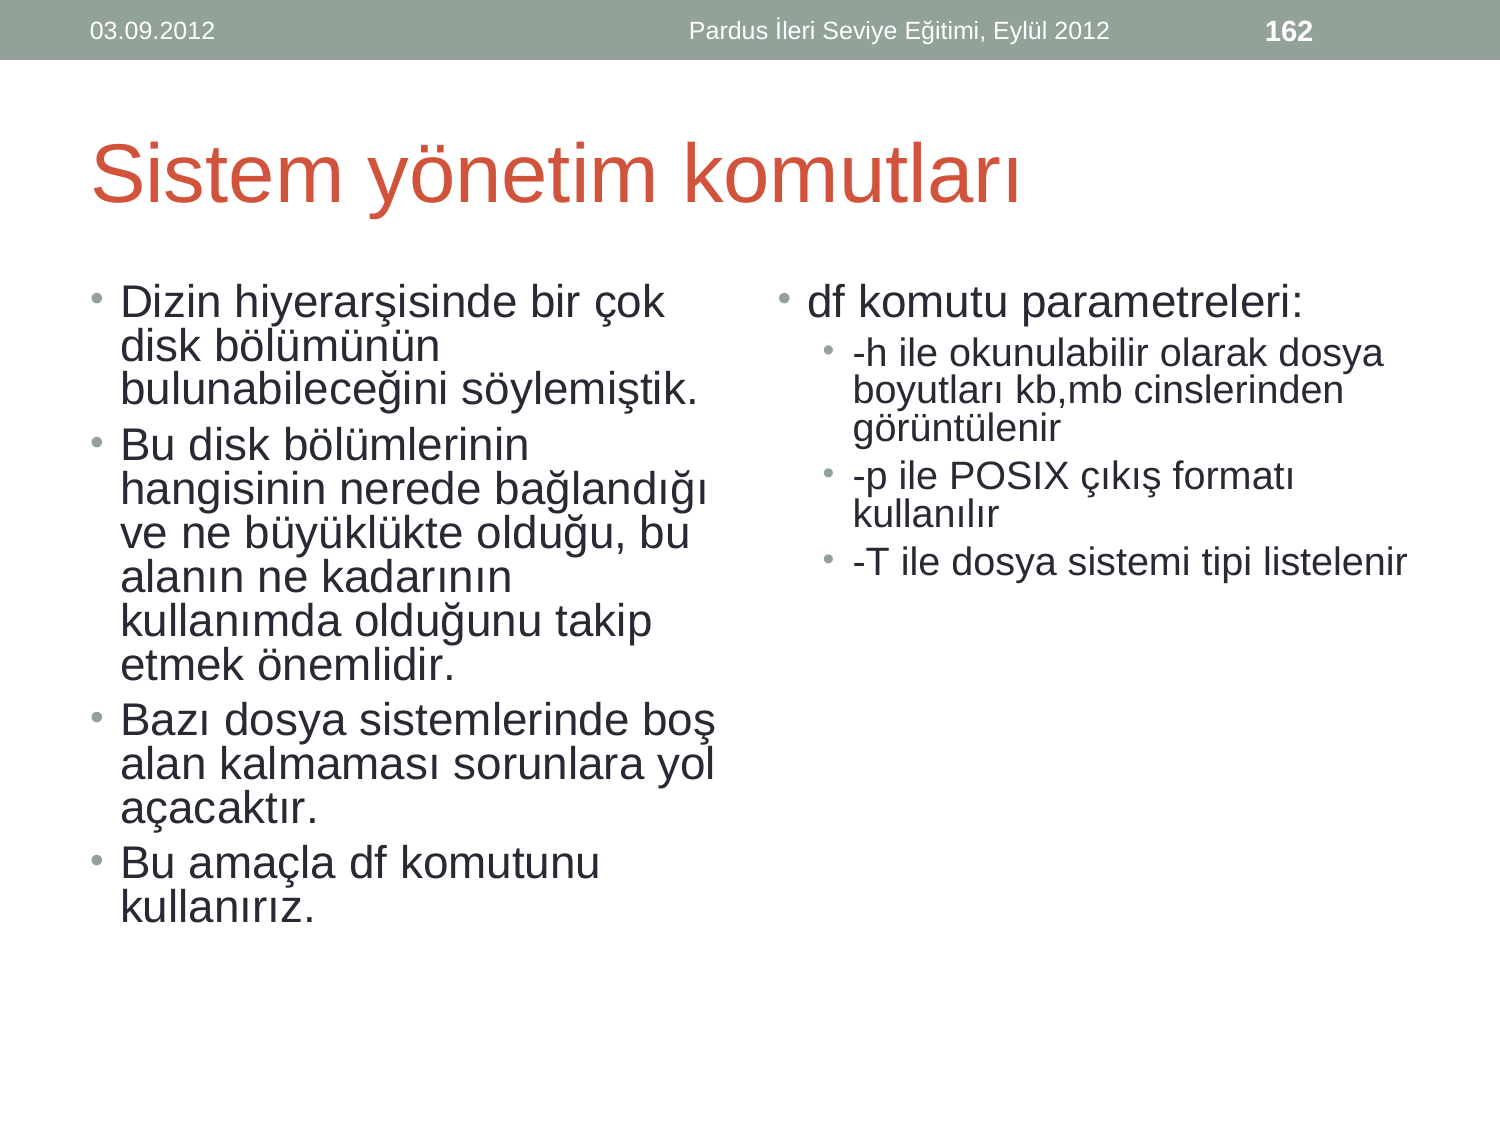

03.09.2012
Pardus İleri Seviye Eğitimi, Eylül 2012
# Sistem yönetim komutları
Dizin hiyerarşisinde bir çok disk bölümünün bulunabileceğini söylemiştik.
Bu disk bölümlerinin hangisinin nerede bağlandığı ve ne büyüklükte olduğu, bu alanın ne kadarının kullanımda olduğunu takip etmek önemlidir.
Bazı dosya sistemlerinde boş alan kalmaması sorunlara yol açacaktır.
Bu amaçla df komutunu kullanırız.
df komutu parametreleri:
-h ile okunulabilir olarak dosya boyutları kb,mb cinslerinden görüntülenir
-p ile POSIX çıkış formatı kullanılır
-T ile dosya sistemi tipi listelenir